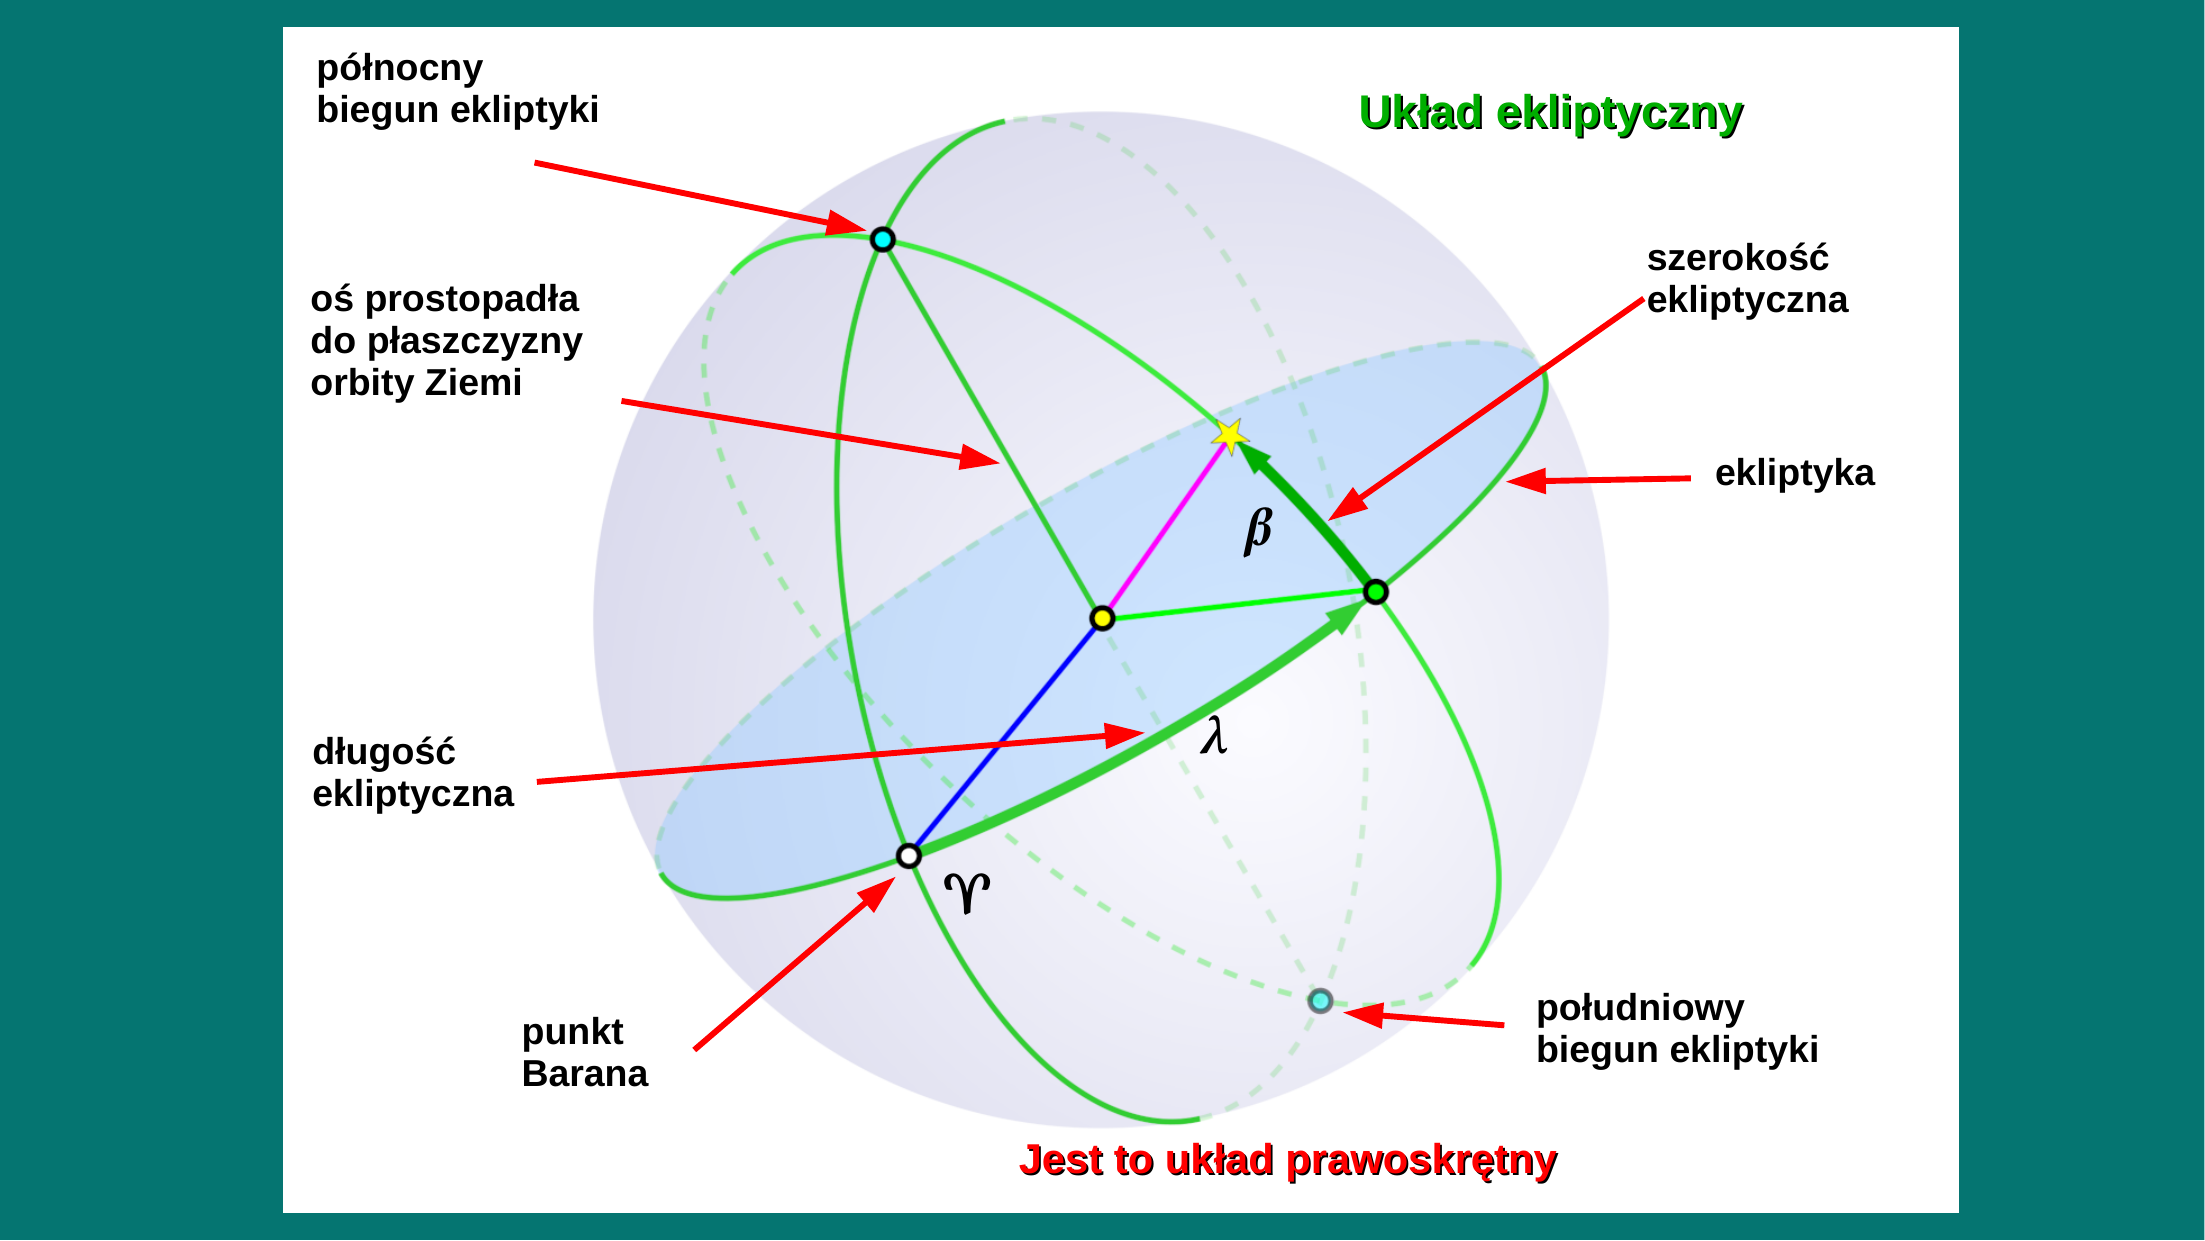

północny
biegun ekliptyki
Układ ekliptyczny
szerokość
ekliptyczna
oś prostopadła
do płaszczyzny
orbity Ziemi
ekliptyka
β
λ
długość
ekliptyczna
♈
południowy
biegun ekliptyki
punkt
Barana
Jest to układ prawoskrętny